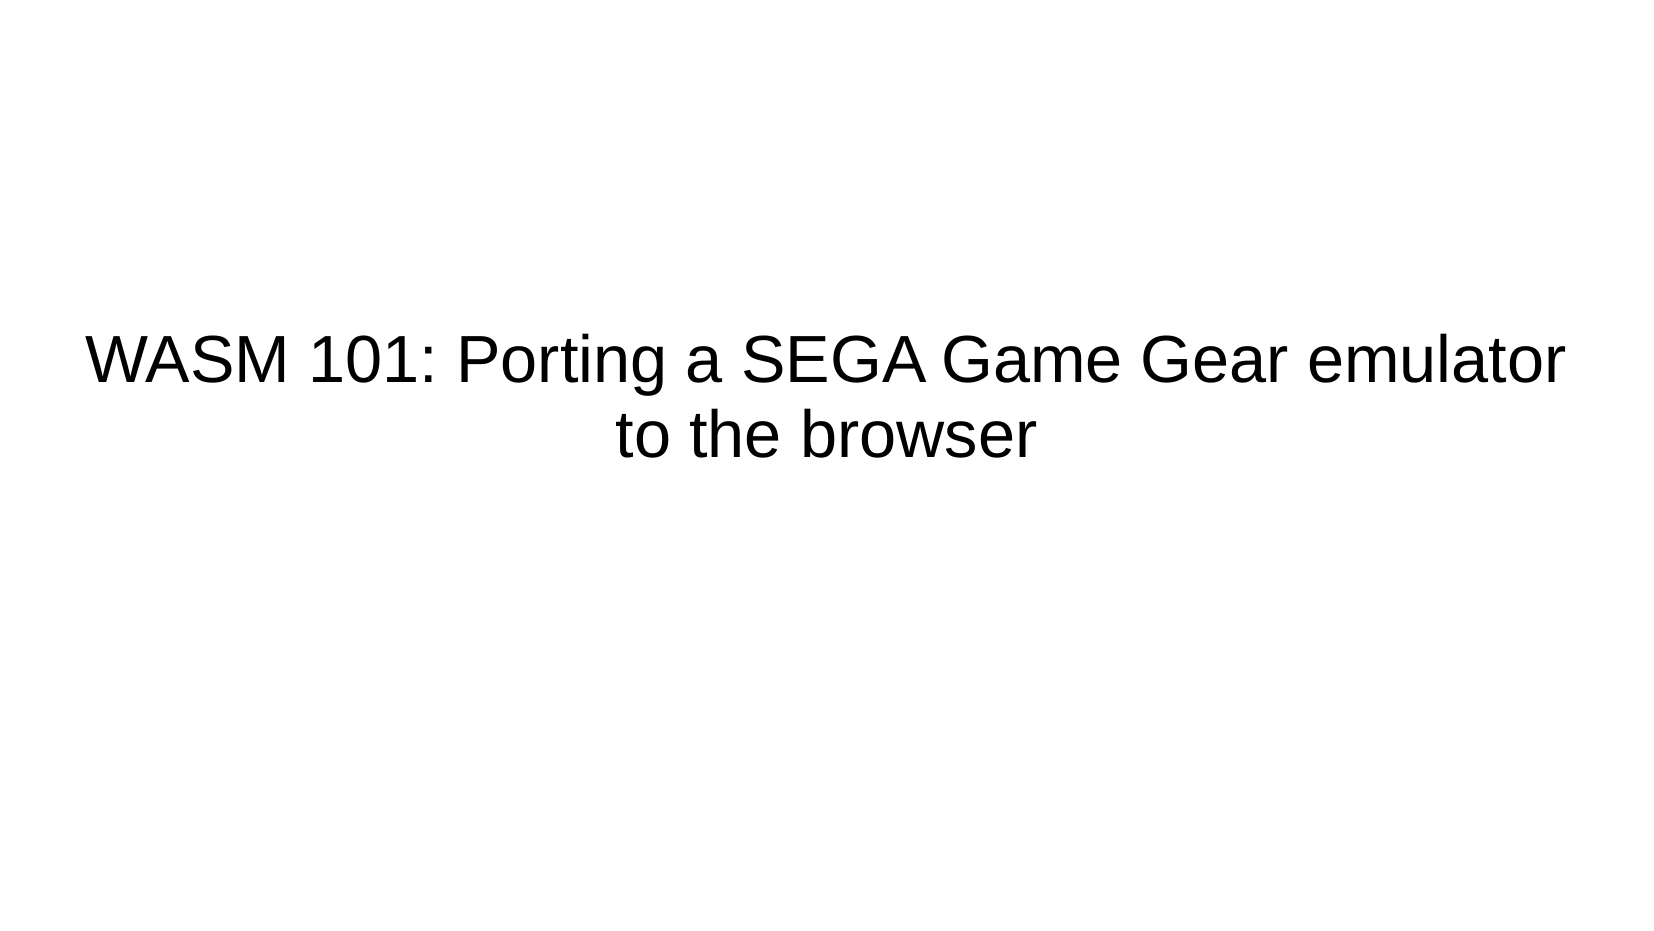

# WASM 101: Porting a SEGA Game Gear emulator to the browser